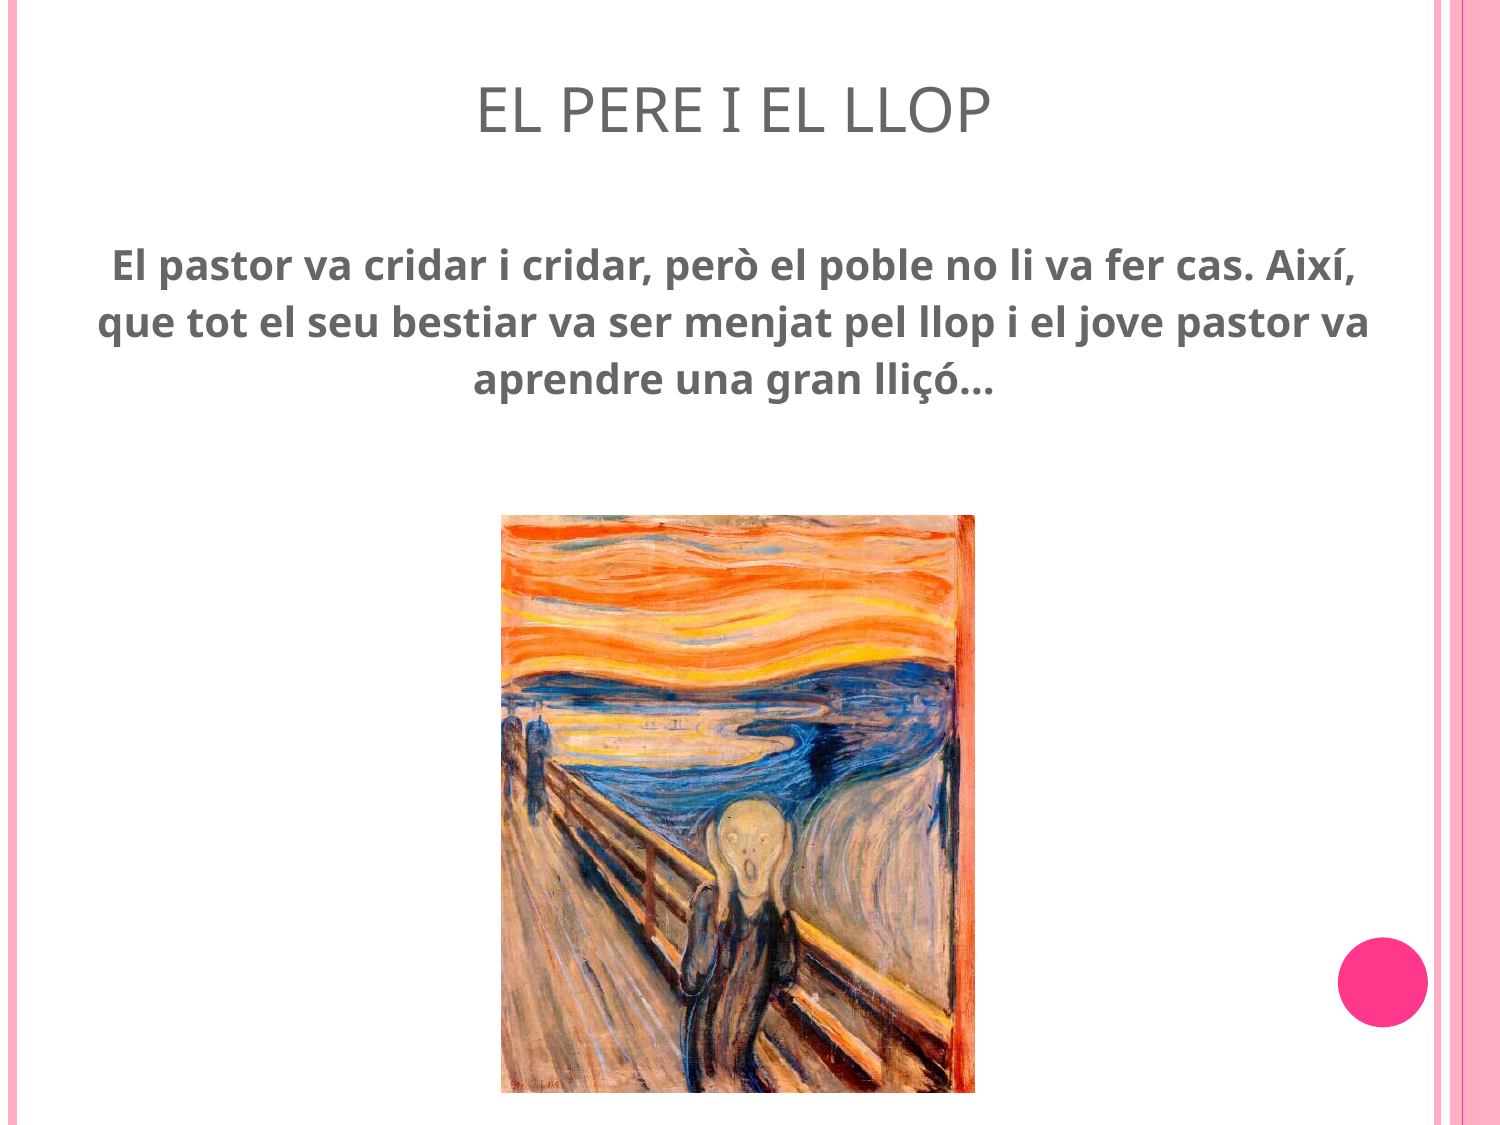

# EL PERE I EL LLOP
El pastor va cridar i cridar, però el poble no li va fer cas. Així, que tot el seu bestiar va ser menjat pel llop i el jove pastor va aprendre una gran lliçó…